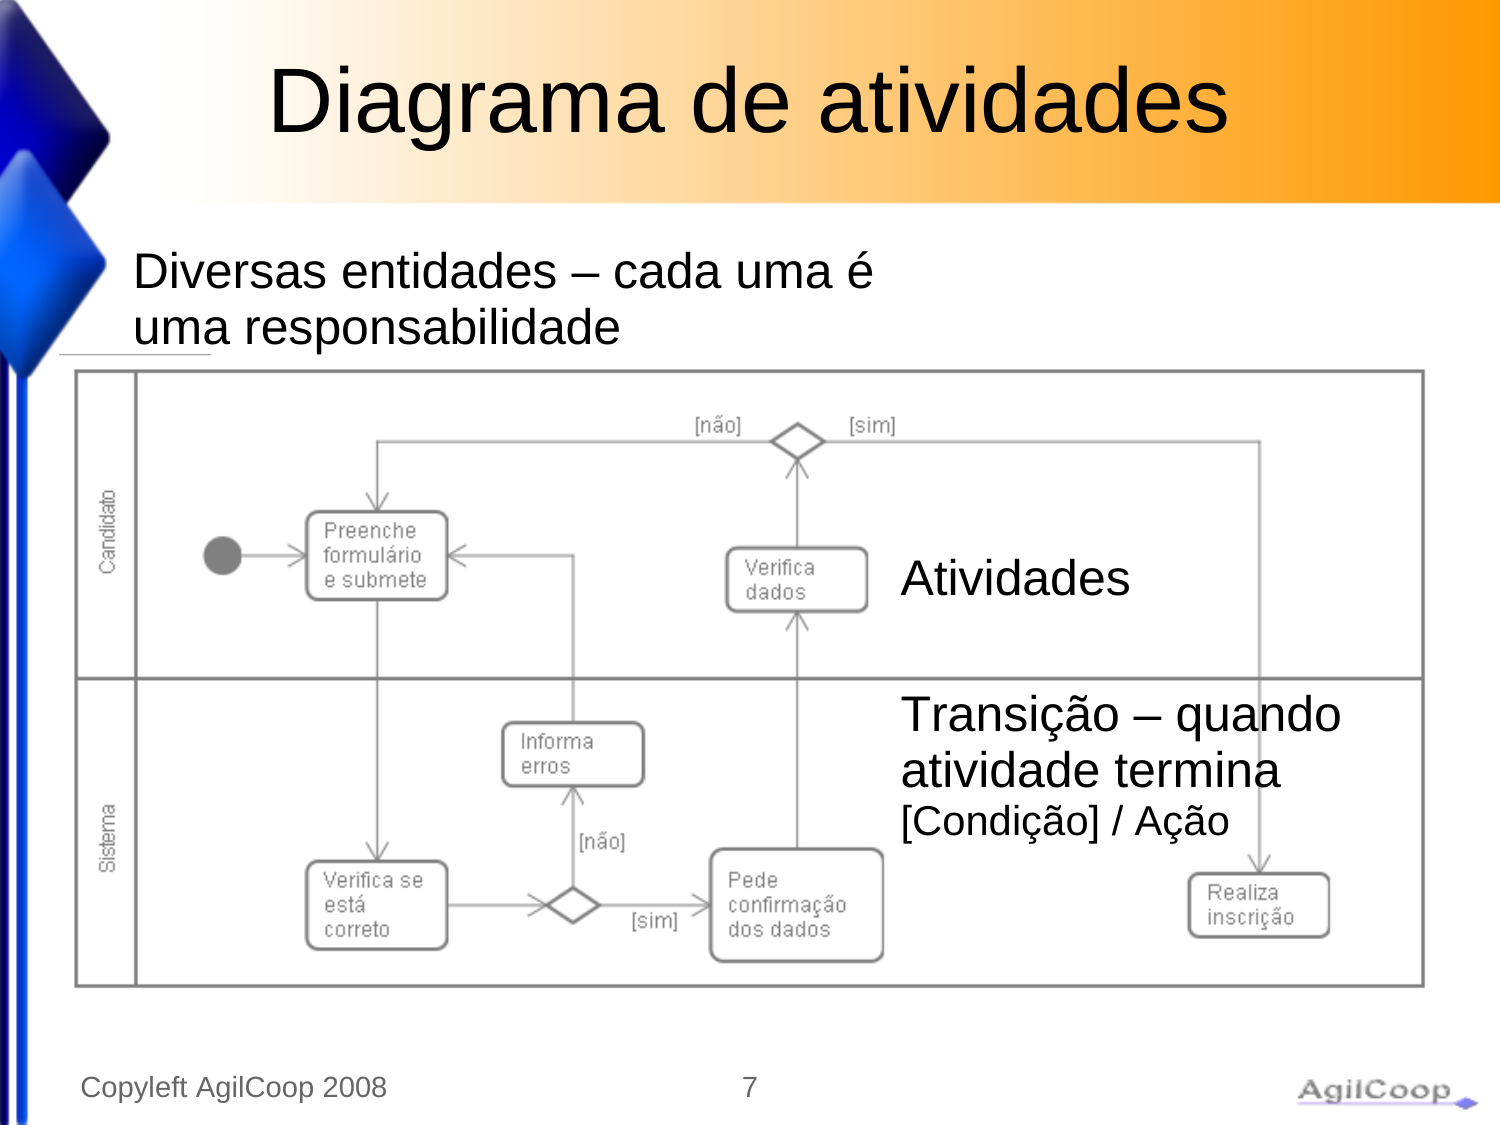

# Diagrama de atividades
Diversas entidades – cada uma é uma responsabilidade
Atividades
Transição – quando atividade termina
[Condição] / Ação
Copyleft AgilCoop 2008
7